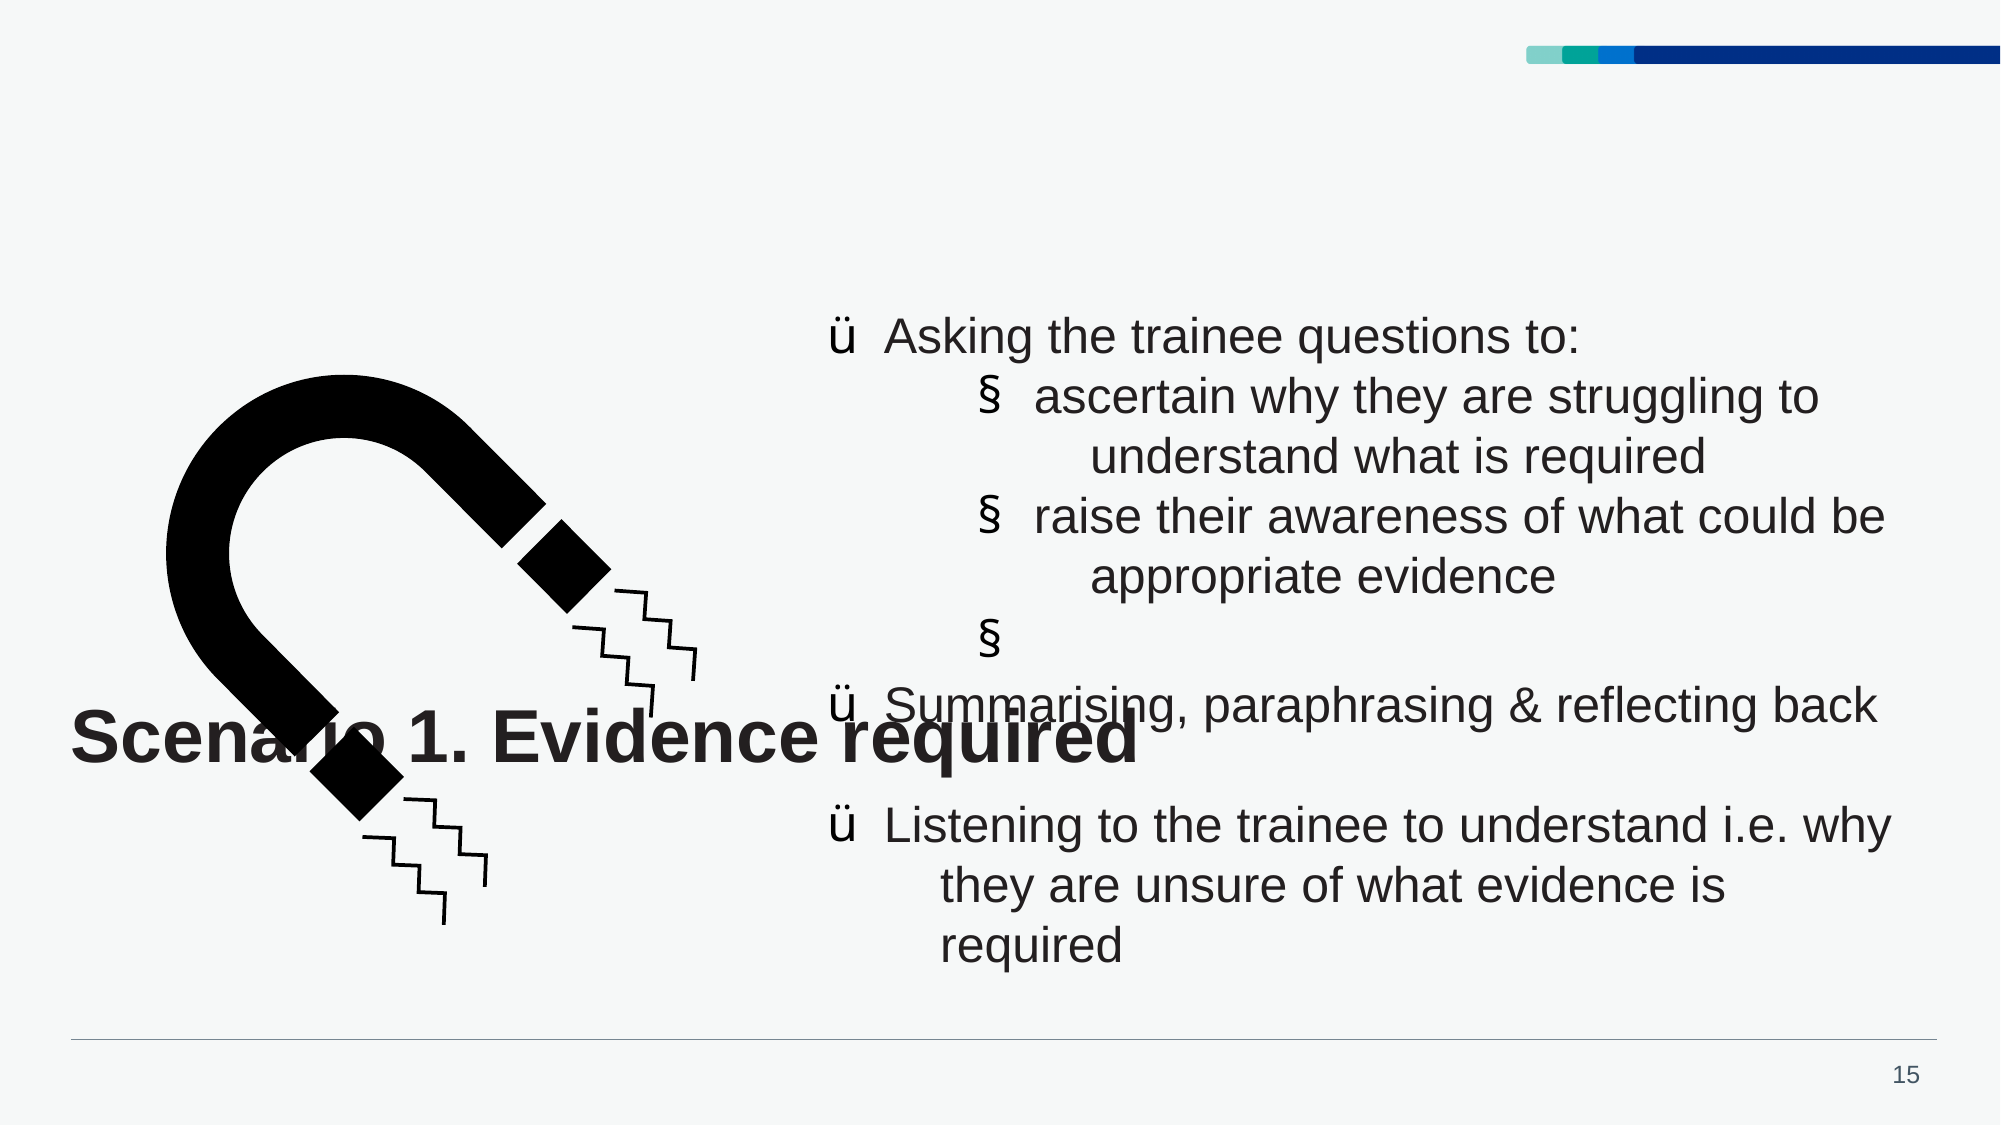

Asking the trainee questions to:
ascertain why they are struggling to understand what is required
raise their awareness of what could be appropriate evidence
Summarising, paraphrasing & reflecting back
Listening to the trainee to understand i.e. why they are unsure of what evidence is required
# Scenario 1. Evidence required